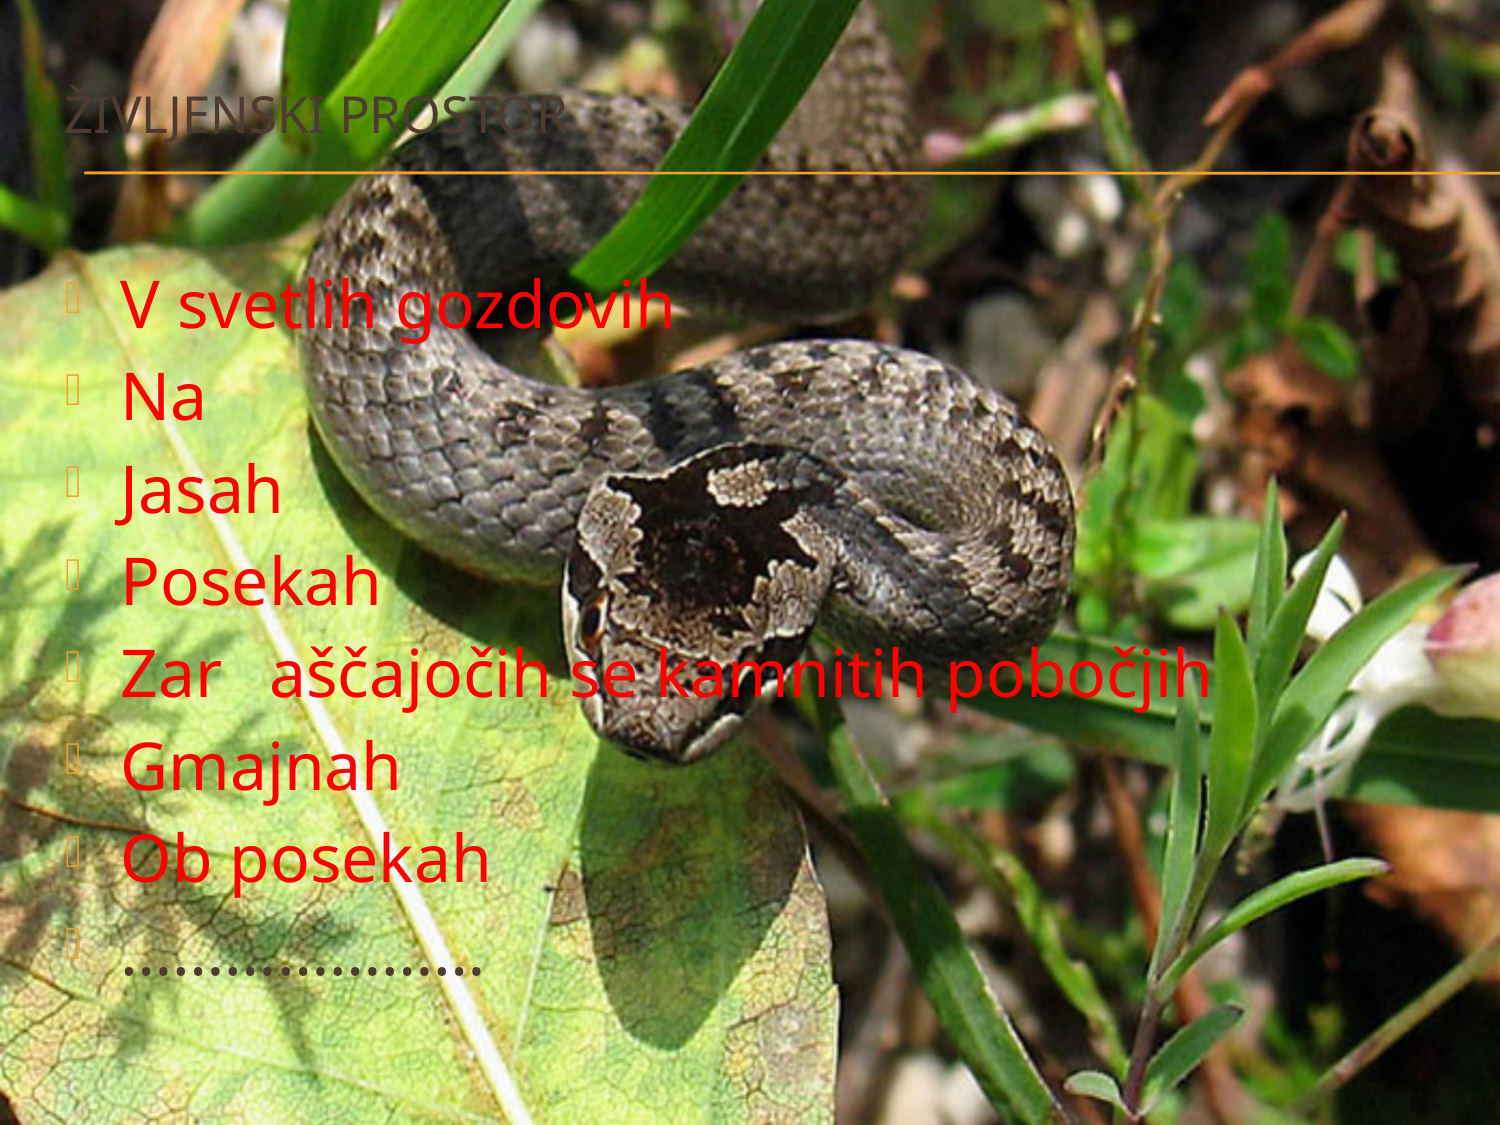

# Življenski prostor
V svetlih gozdovih
Na
Jasah
Posekah
Zar	aščajočih se kamnitih pobočjih
Gmajnah
Ob posekah
…………………